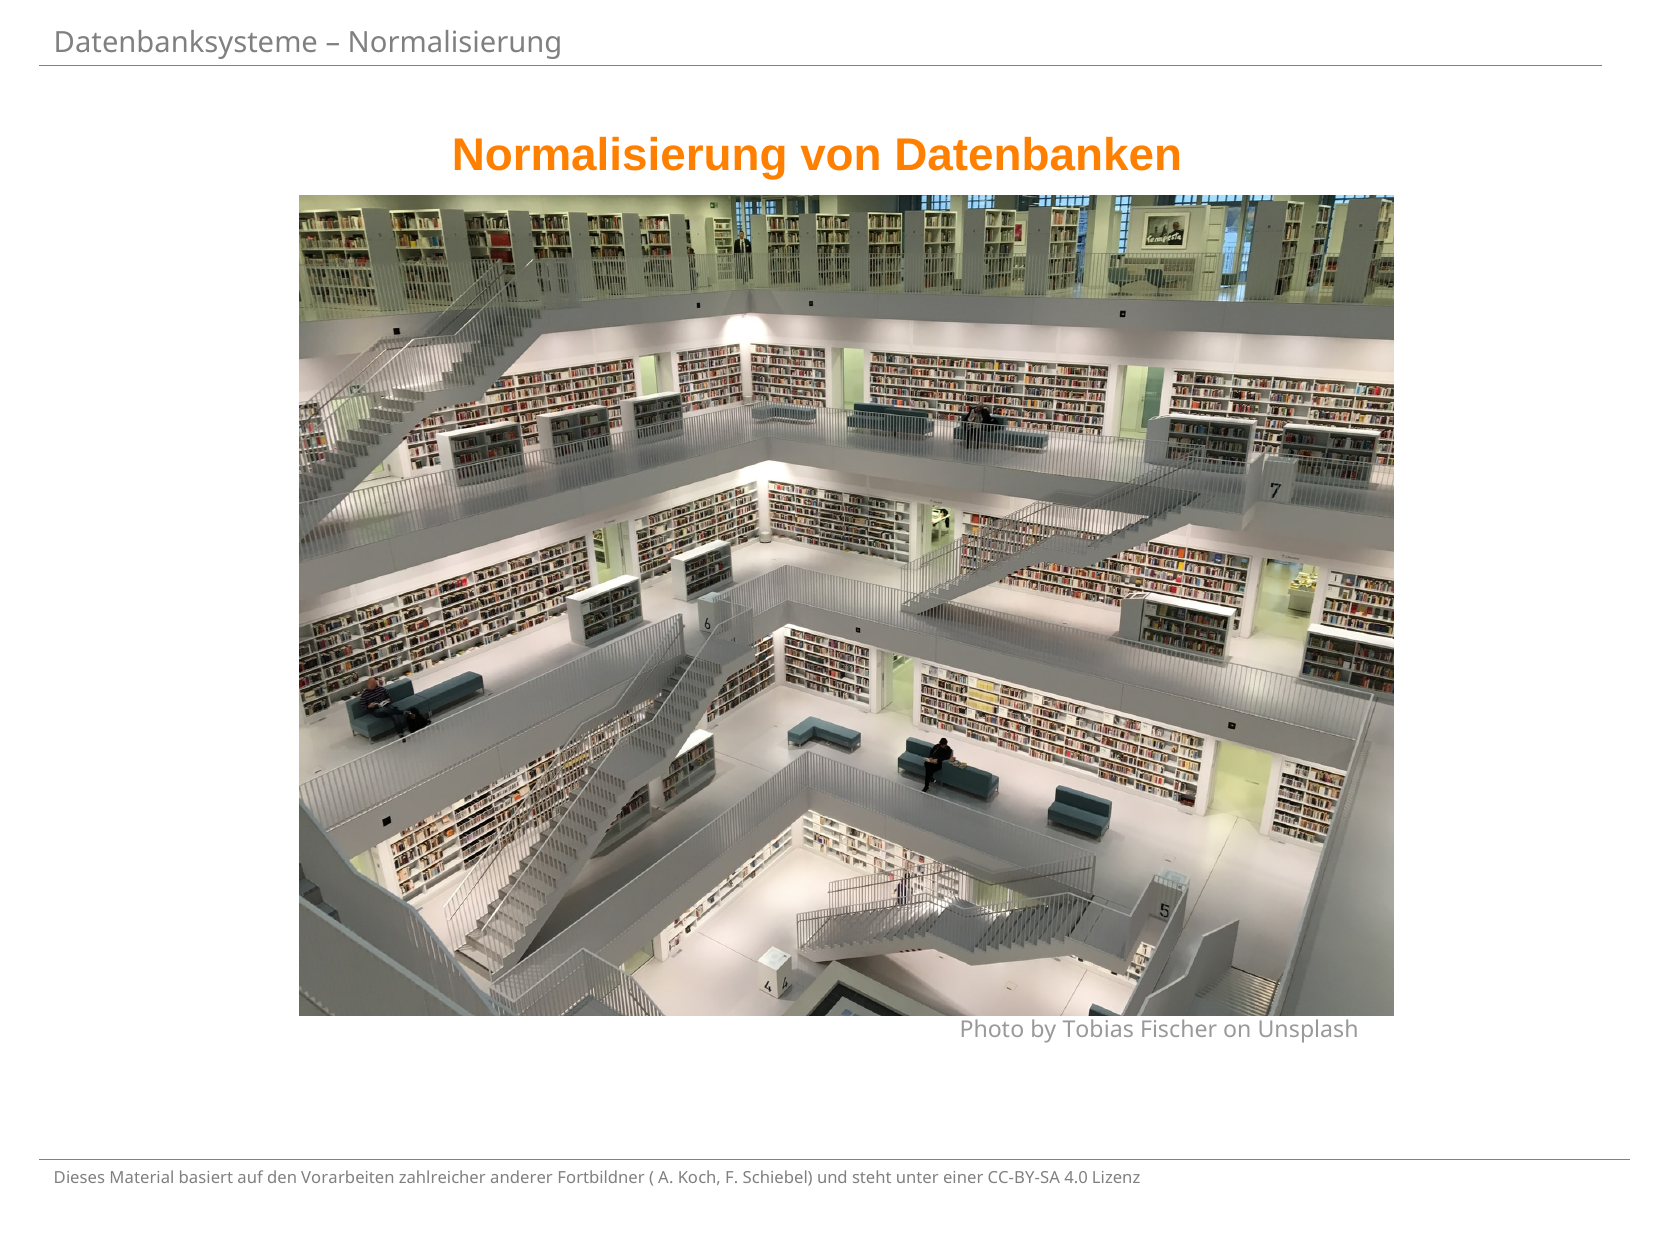

Datenbanksysteme – Normalisierung
Normalisierung von Datenbanken
Photo by Tobias Fischer on Unsplash